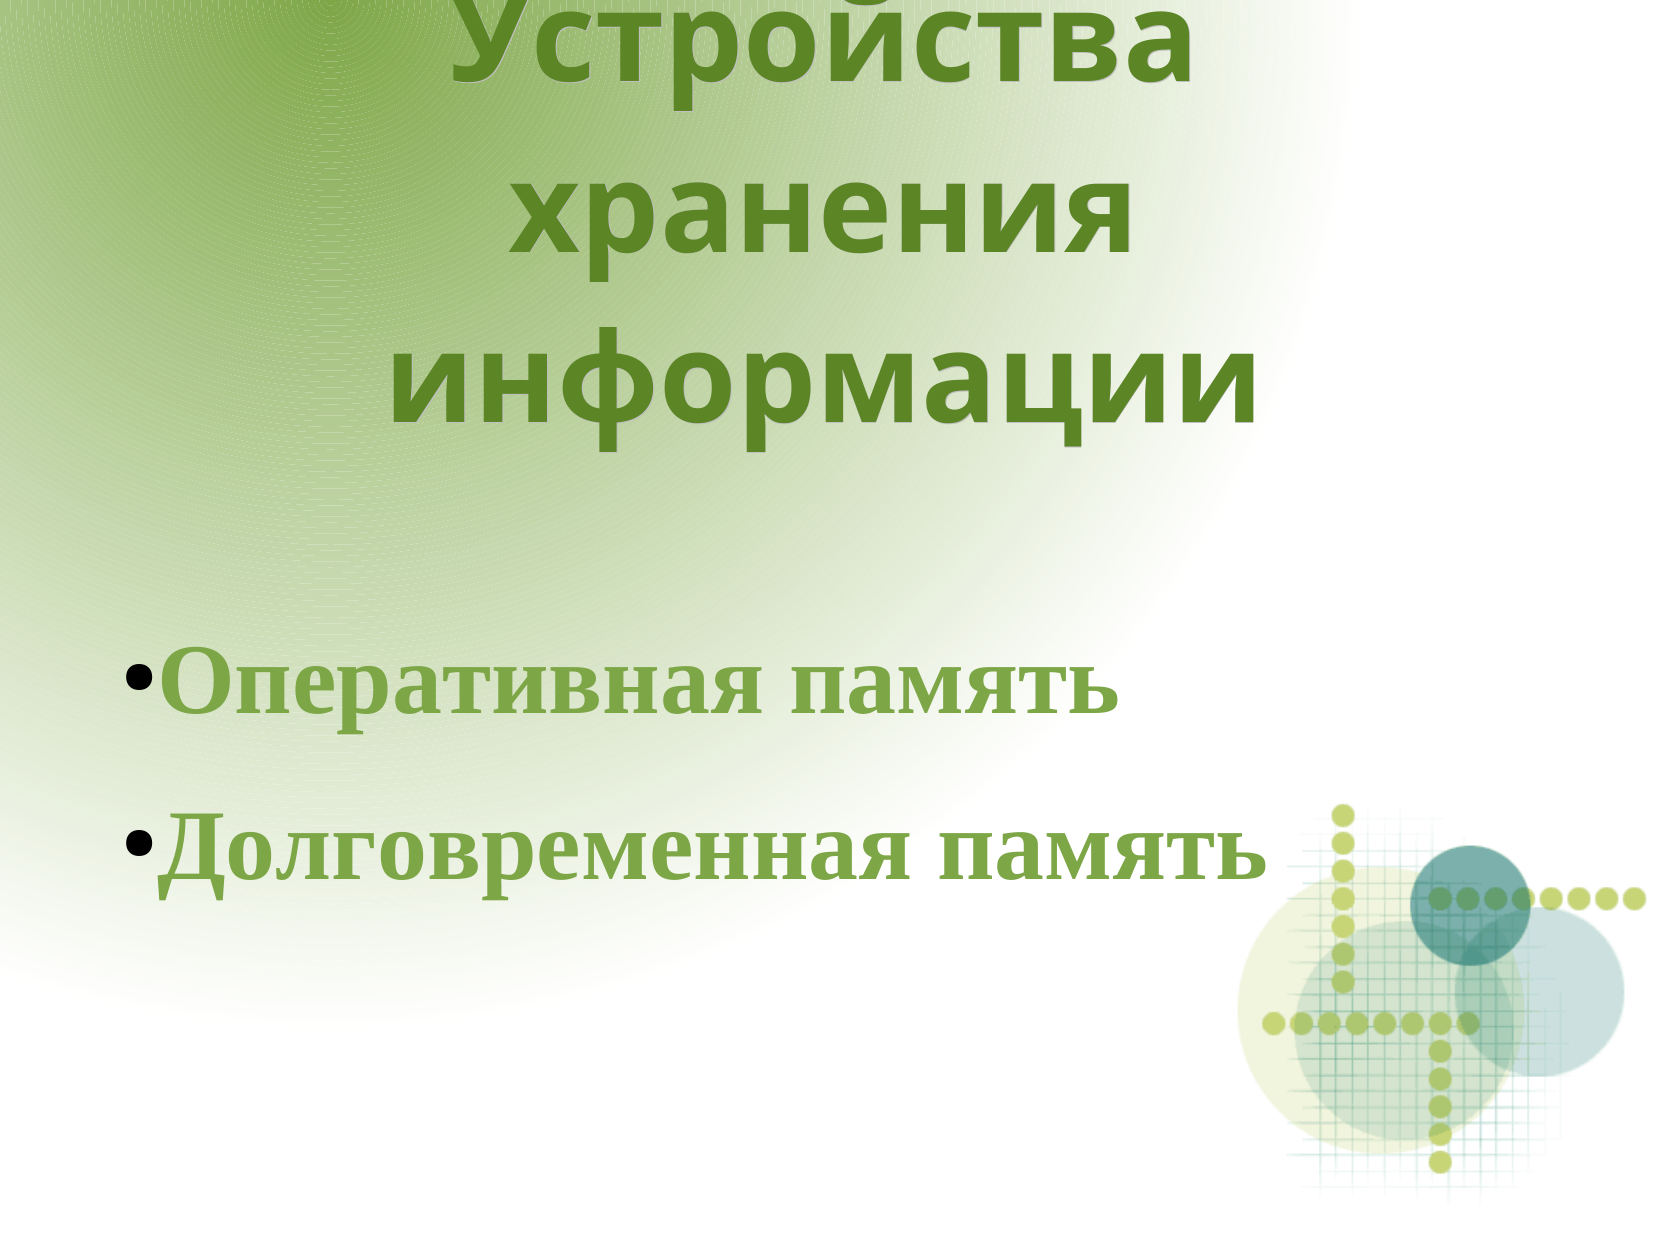

# Устройства хранения информации
Оперативная память
Долговременная память